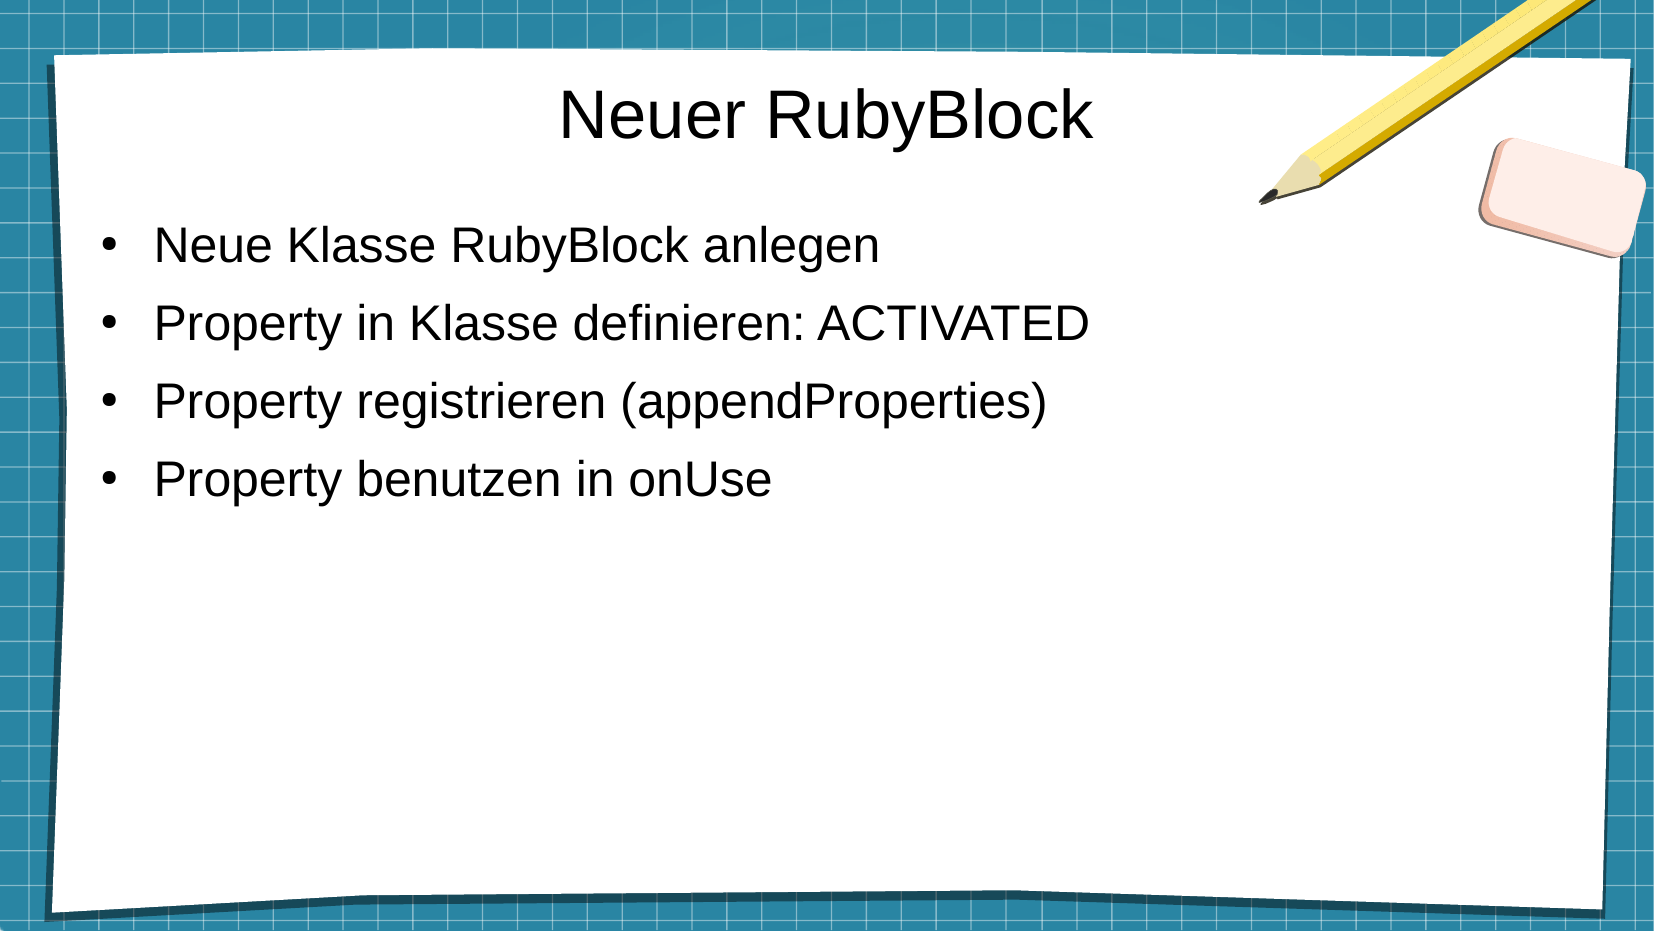

# Neuer RubyBlock
Neue Klasse RubyBlock anlegen
Property in Klasse definieren: ACTIVATED
Property registrieren (appendProperties)
Property benutzen in onUse